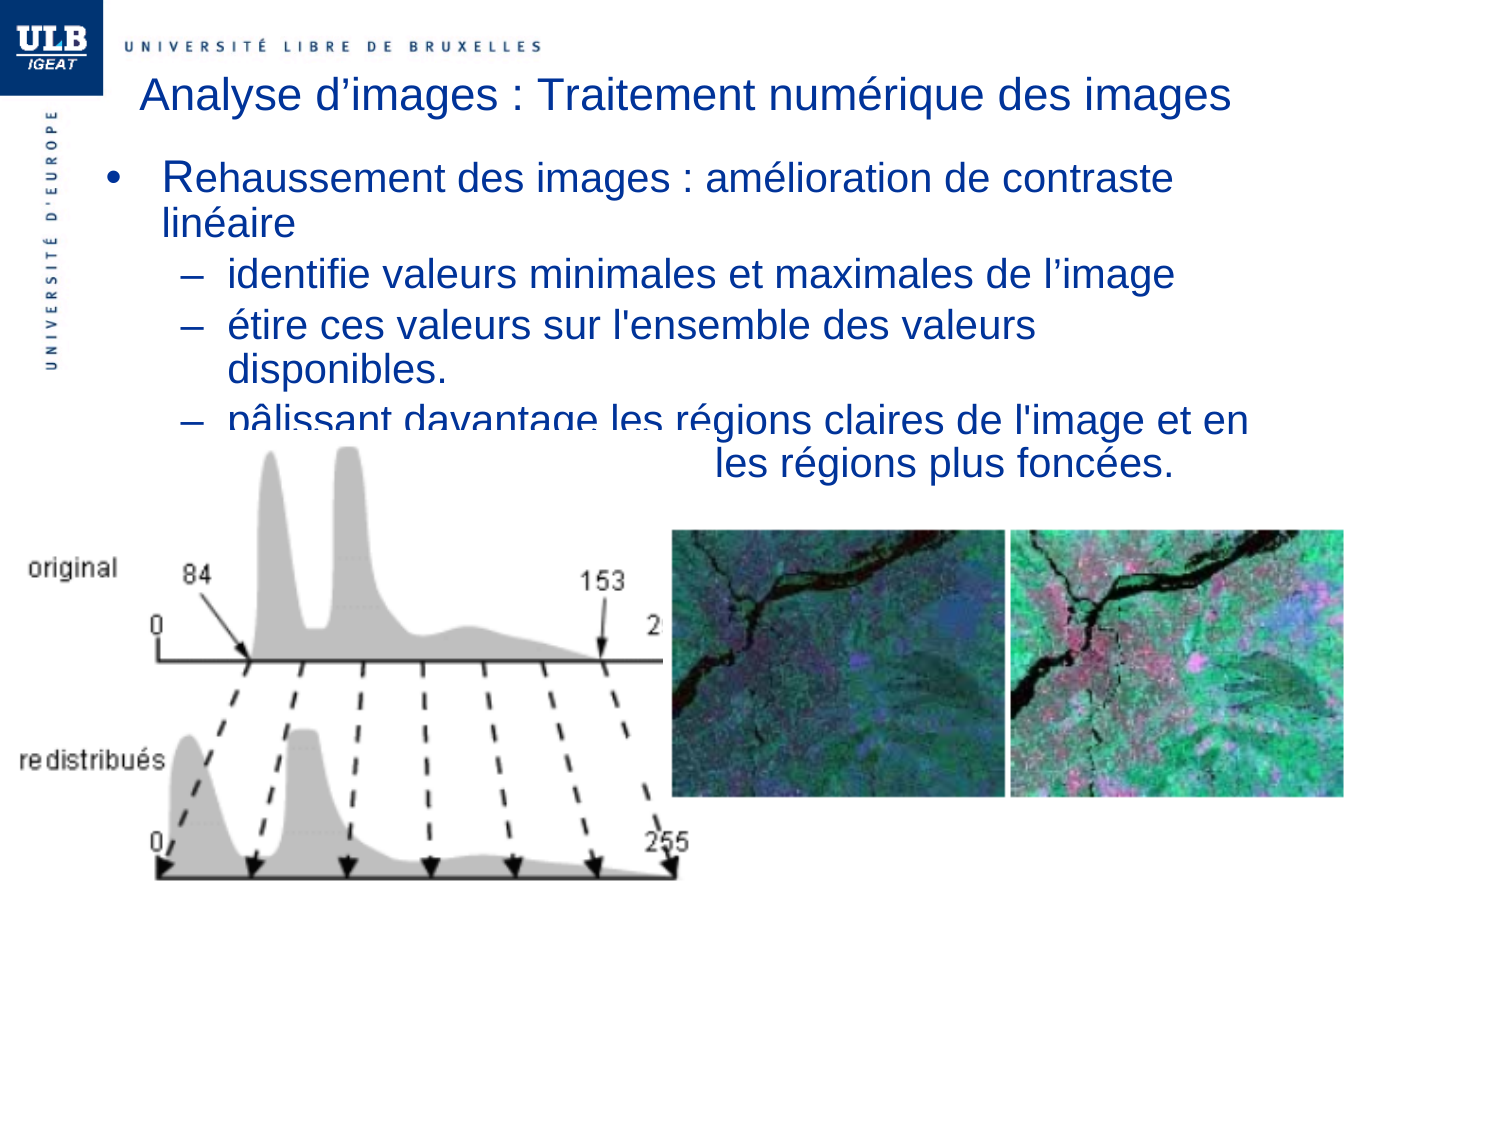

# Analyse d’images : Traitement numérique des images
Rehaussement des images : amélioration de contraste linéaire
identifie valeurs minimales et maximales de l’image
étire ces valeurs sur l'ensemble des valeurs disponibles.
pâlissant davantage les régions claires de l'image et en assombrissant davantage les régions plus foncées.